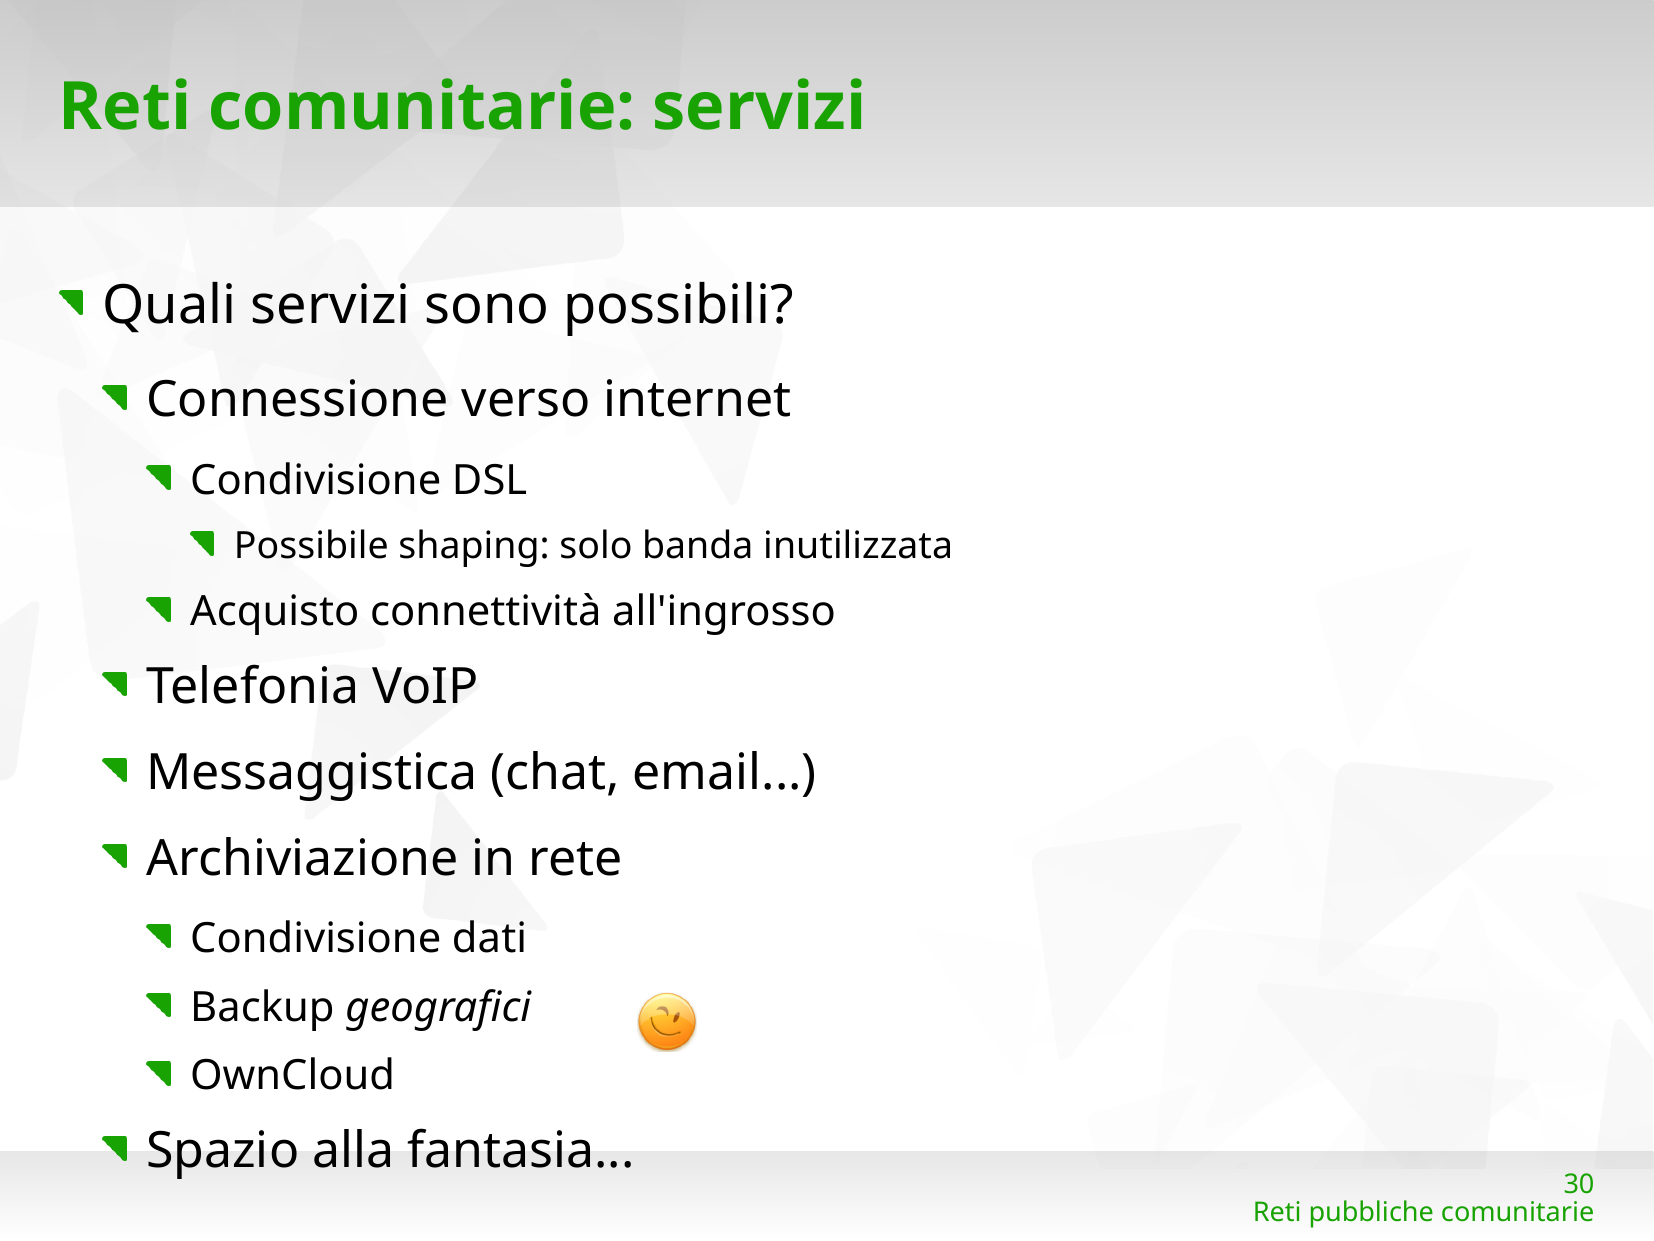

# Reti comunitarie: servizi
Quali servizi sono possibili?
Connessione verso internet
Condivisione DSL
Possibile shaping: solo banda inutilizzata
Acquisto connettività all'ingrosso
Telefonia VoIP
Messaggistica (chat, email...)
Archiviazione in rete
Condivisione dati
Backup geografici
OwnCloud
Spazio alla fantasia...
30
Reti pubbliche comunitarie